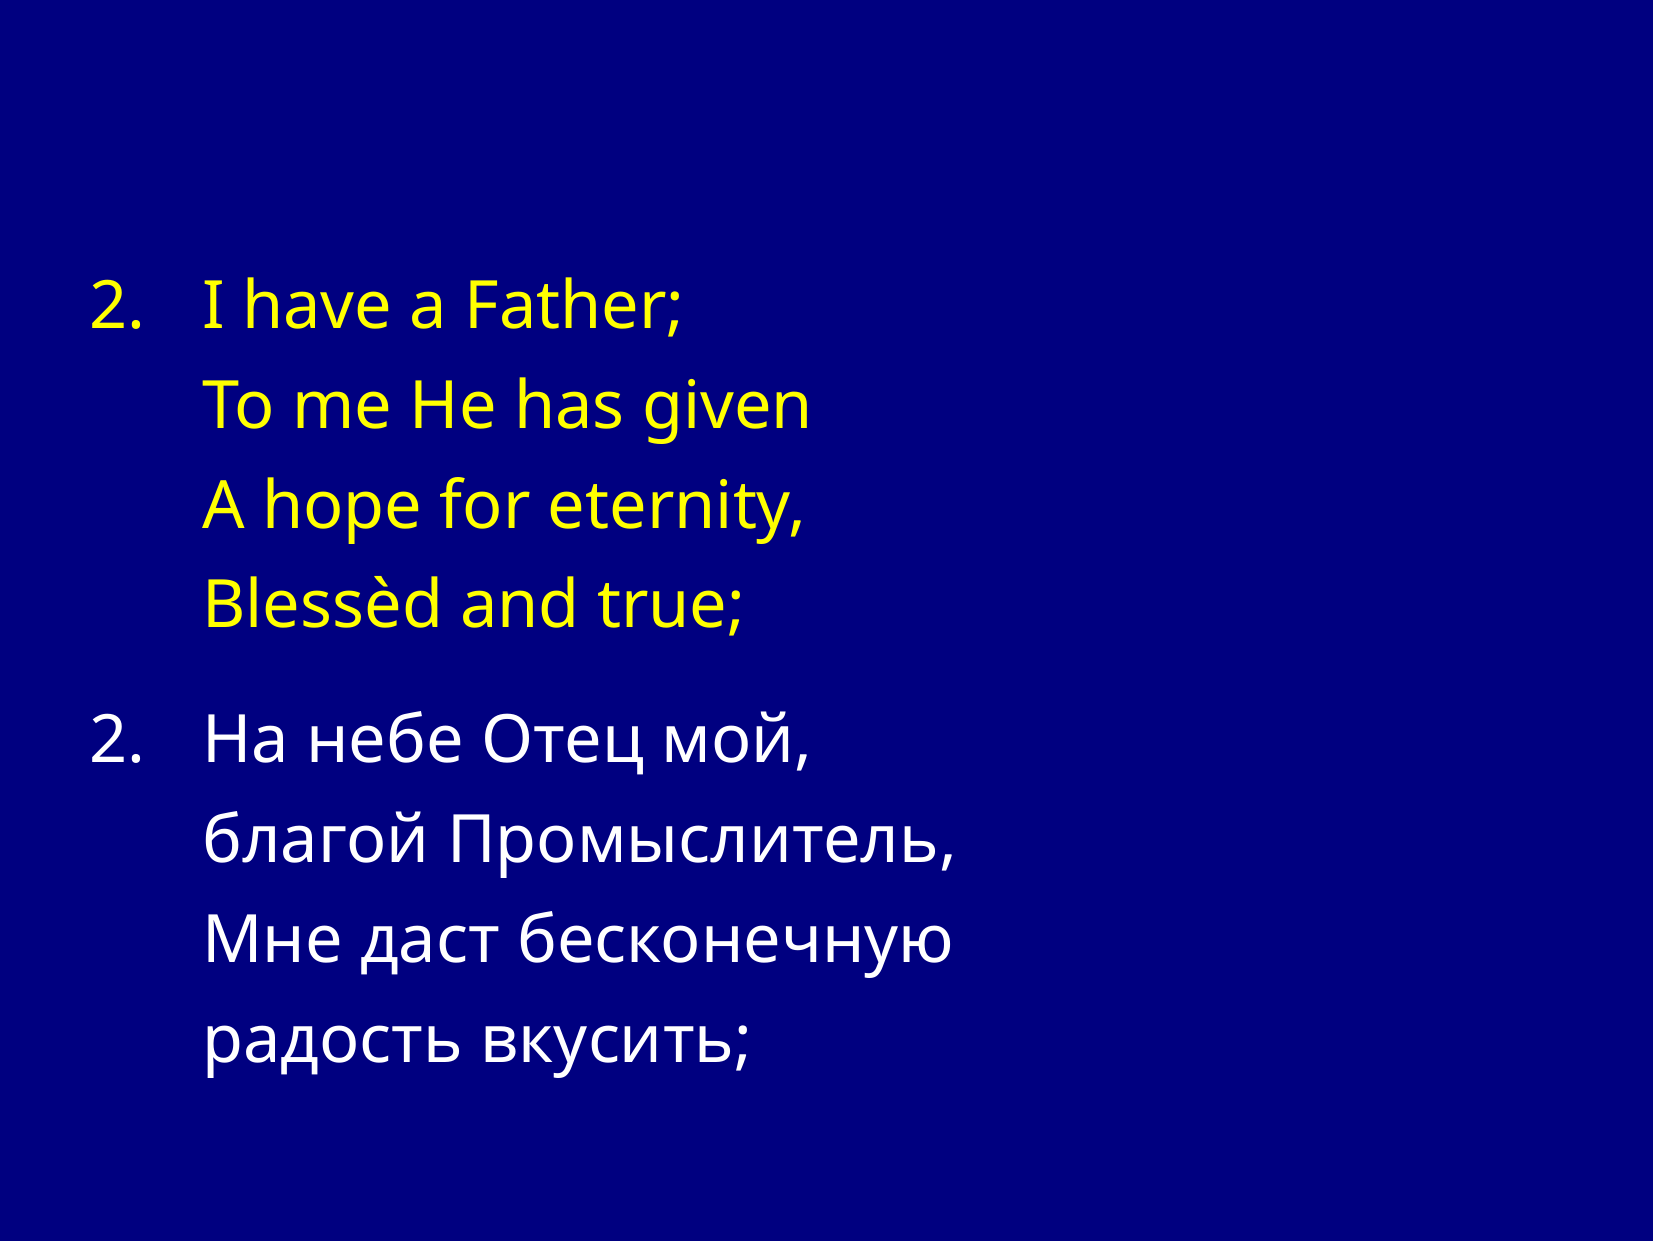

2.	I have a Father;
	To me He has given
	A hope for eternity,
	Blessèd and true;
2.	На небе Отец мой,
	благой Промыслитель,
	Мне даст бесконечную
	радость вкусить;